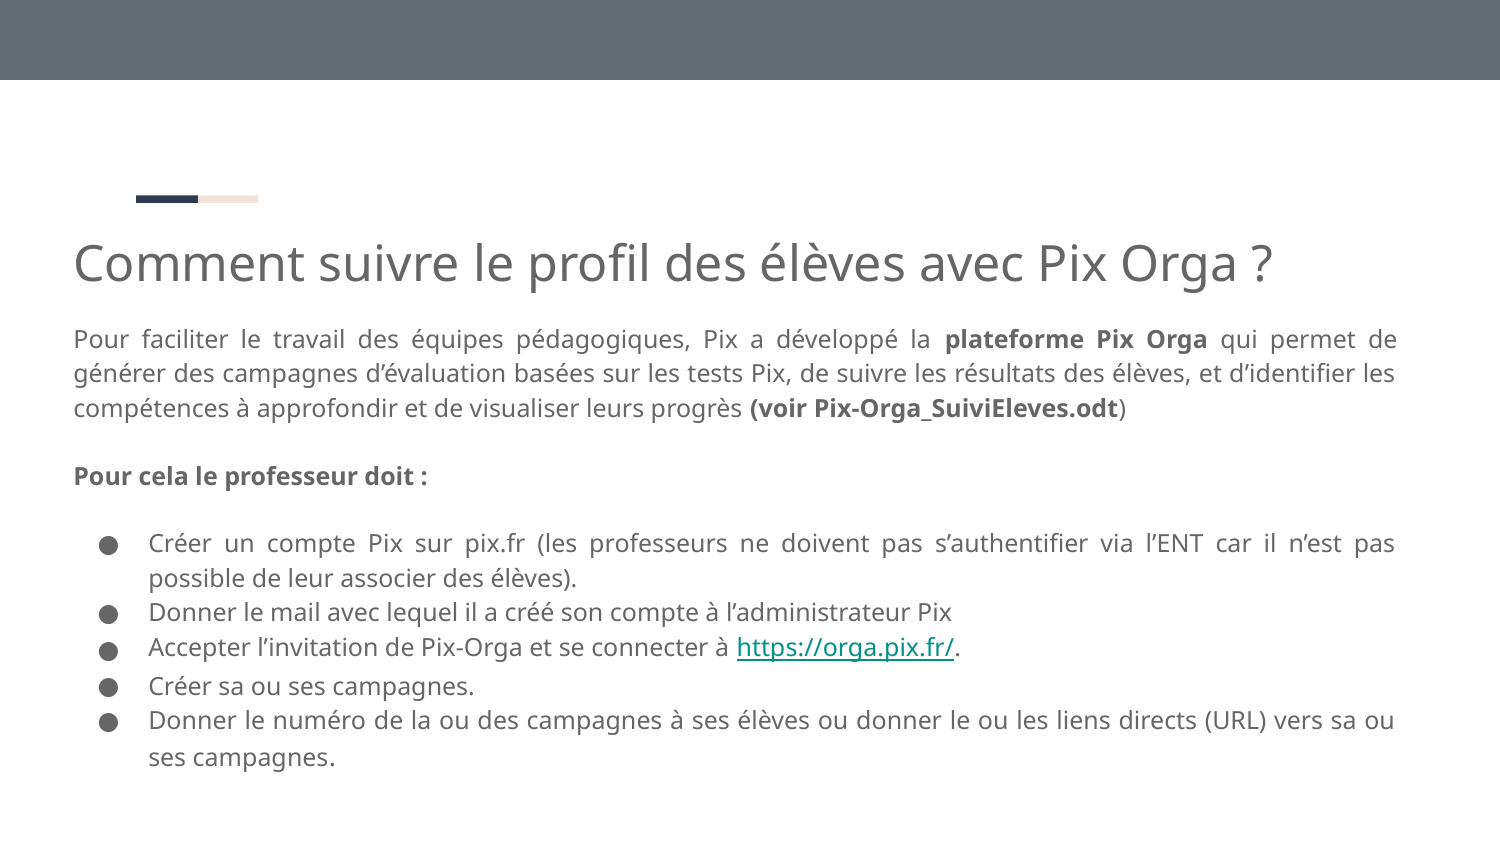

# Comment suivre le profil des élèves avec Pix Orga ?
Pour faciliter le travail des équipes pédagogiques, Pix a développé la plateforme Pix Orga qui permet de générer des campagnes d’évaluation basées sur les tests Pix, de suivre les résultats des élèves, et d’identifier les compétences à approfondir et de visualiser leurs progrès (voir Pix-Orga_SuiviEleves.odt)
Pour cela le professeur doit :
Créer un compte Pix sur pix.fr (les professeurs ne doivent pas s’authentifier via l’ENT car il n’est pas possible de leur associer des élèves).
Donner le mail avec lequel il a créé son compte à l’administrateur Pix
Accepter l’invitation de Pix-Orga et se connecter à https://orga.pix.fr/.
Créer sa ou ses campagnes.
Donner le numéro de la ou des campagnes à ses élèves ou donner le ou les liens directs (URL) vers sa ou ses campagnes.